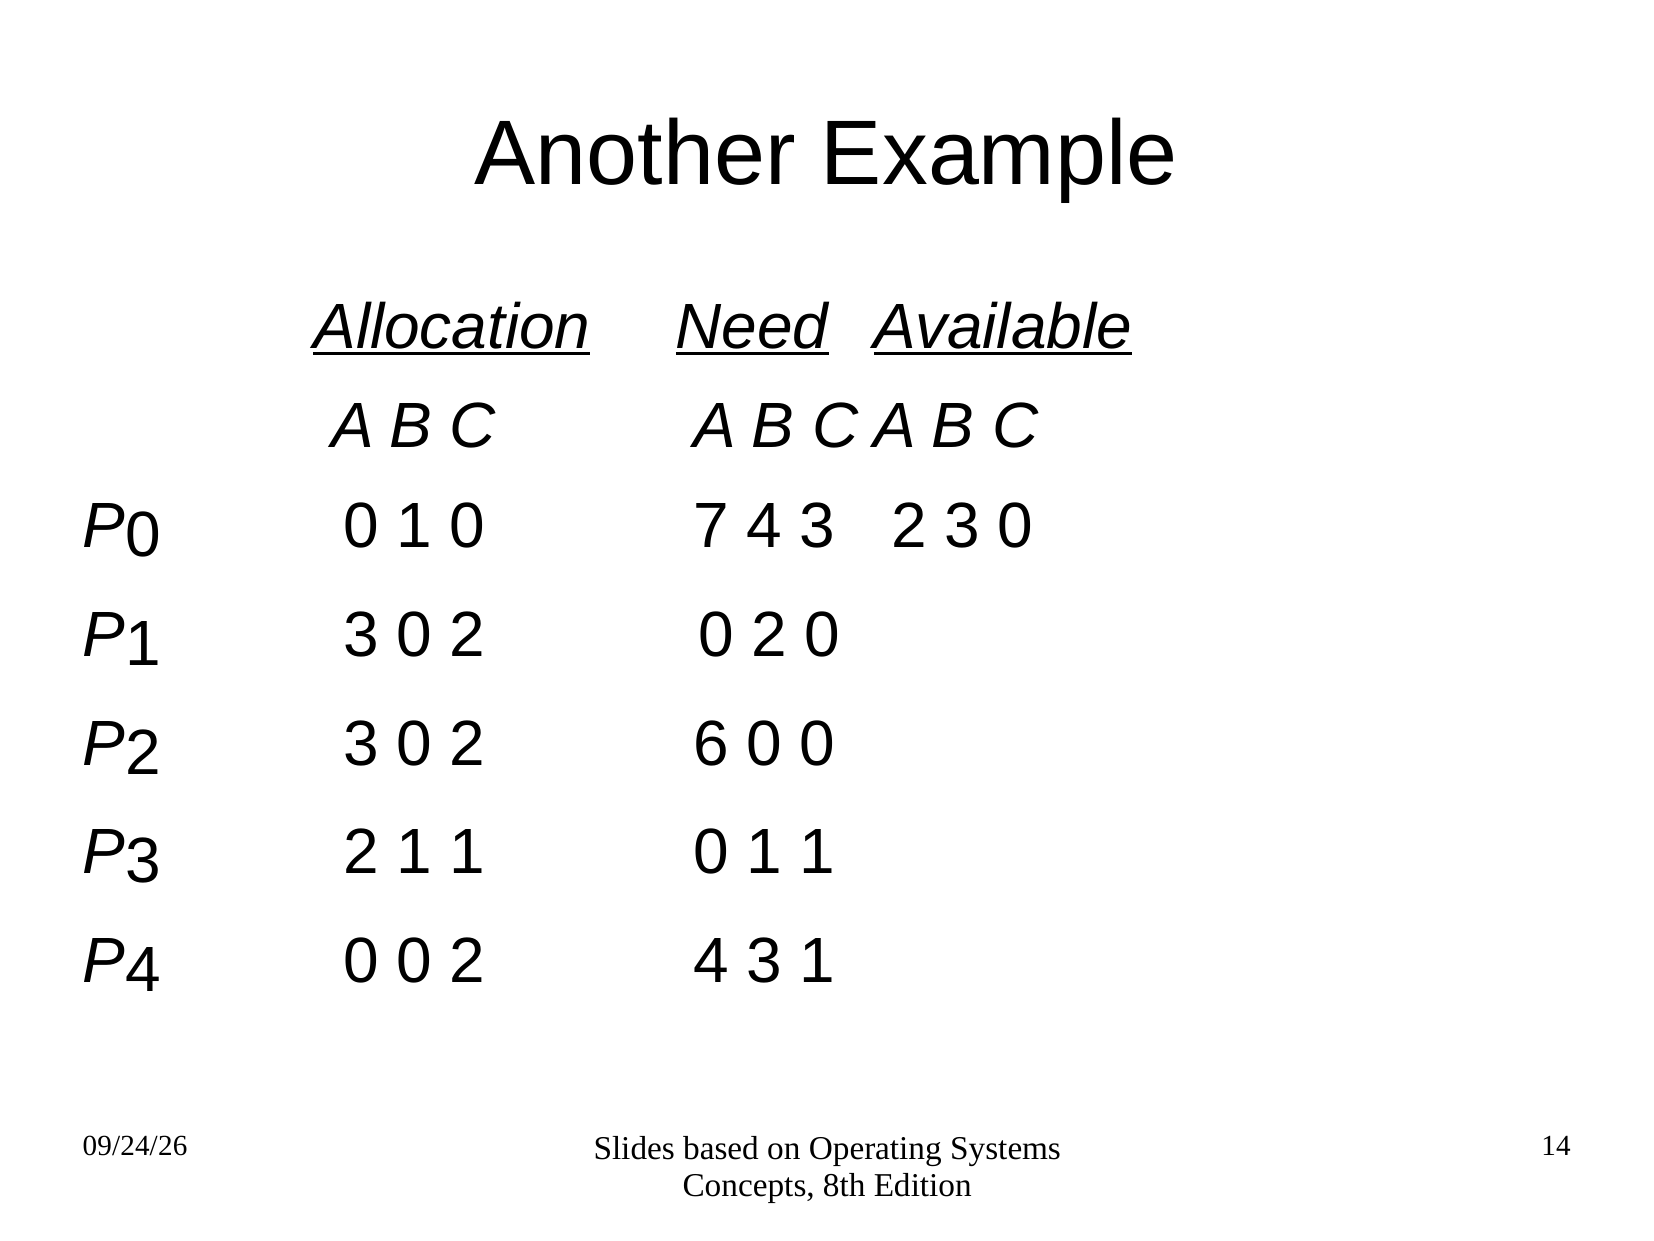

# Another Example
 Allocation		Need		Available
 A B C	 A B C	A B C
P0	 0 1 0 	 7 4 3 	 2 3 0
P1	 3 0 2 0 2 0
P2	 3 0 2 	 6 0 0
P3	 2 1 1 	 0 1 1
P4	 0 0 2 	 4 3 1
14